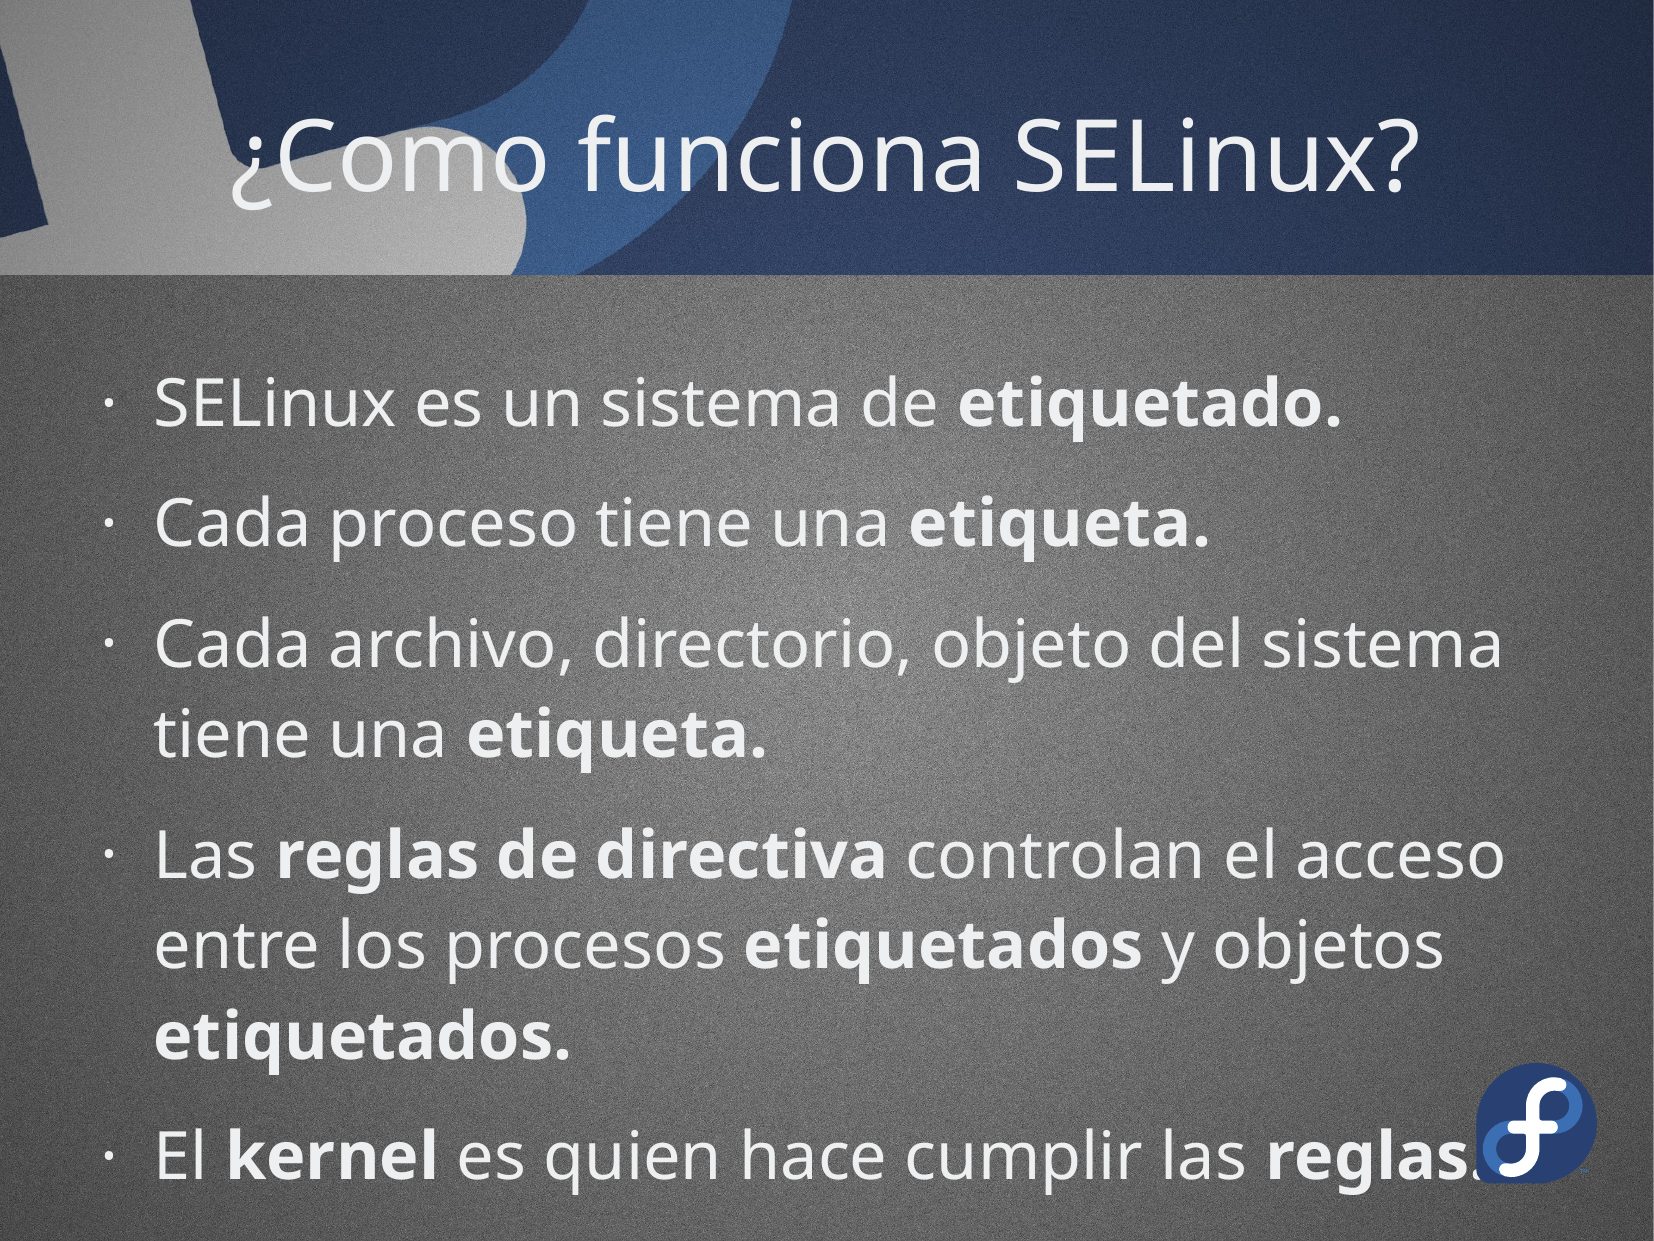

# ¿Como funciona SELinux?
SELinux es un sistema de etiquetado.
Cada proceso tiene una etiqueta.
Cada archivo, directorio, objeto del sistema tiene una etiqueta.
Las reglas de directiva controlan el acceso entre los procesos etiquetados y objetos etiquetados.
El kernel es quien hace cumplir las reglas.